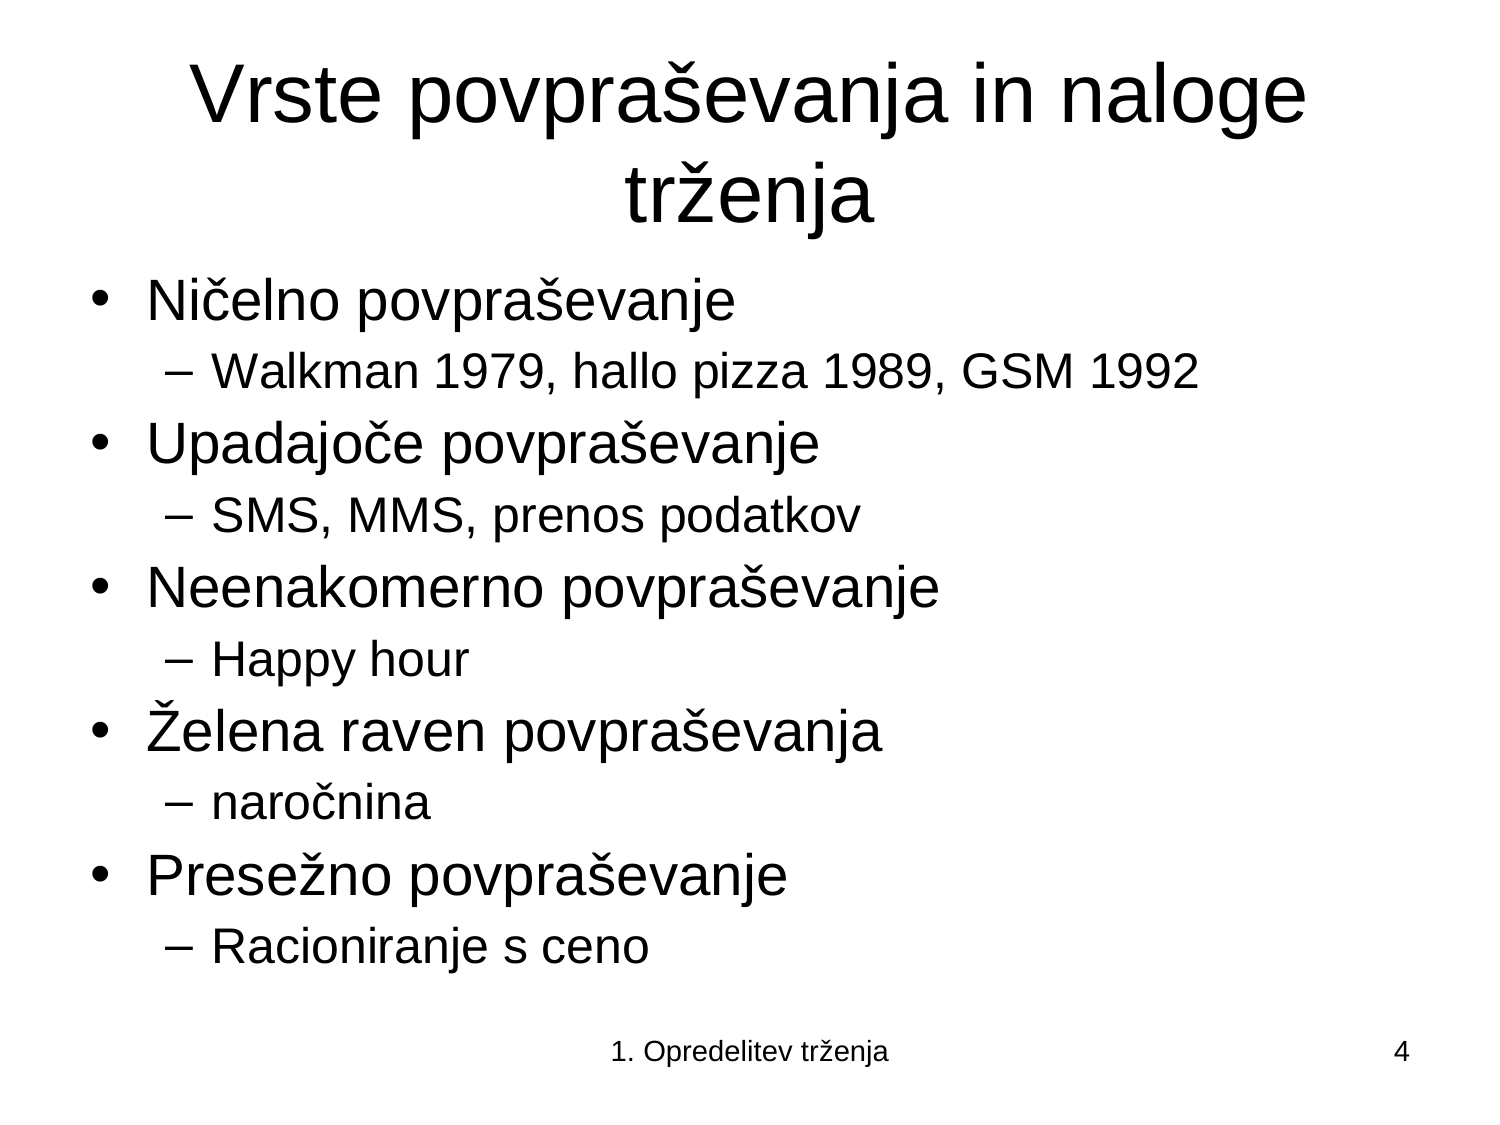

# Vrste povpraševanja in naloge trženja
Ničelno povpraševanje
Walkman 1979, hallo pizza 1989, GSM 1992
Upadajoče povpraševanje
SMS, MMS, prenos podatkov
Neenakomerno povpraševanje
Happy hour
Želena raven povpraševanja
naročnina
Presežno povpraševanje
Racioniranje s ceno
1. Opredelitev trženja